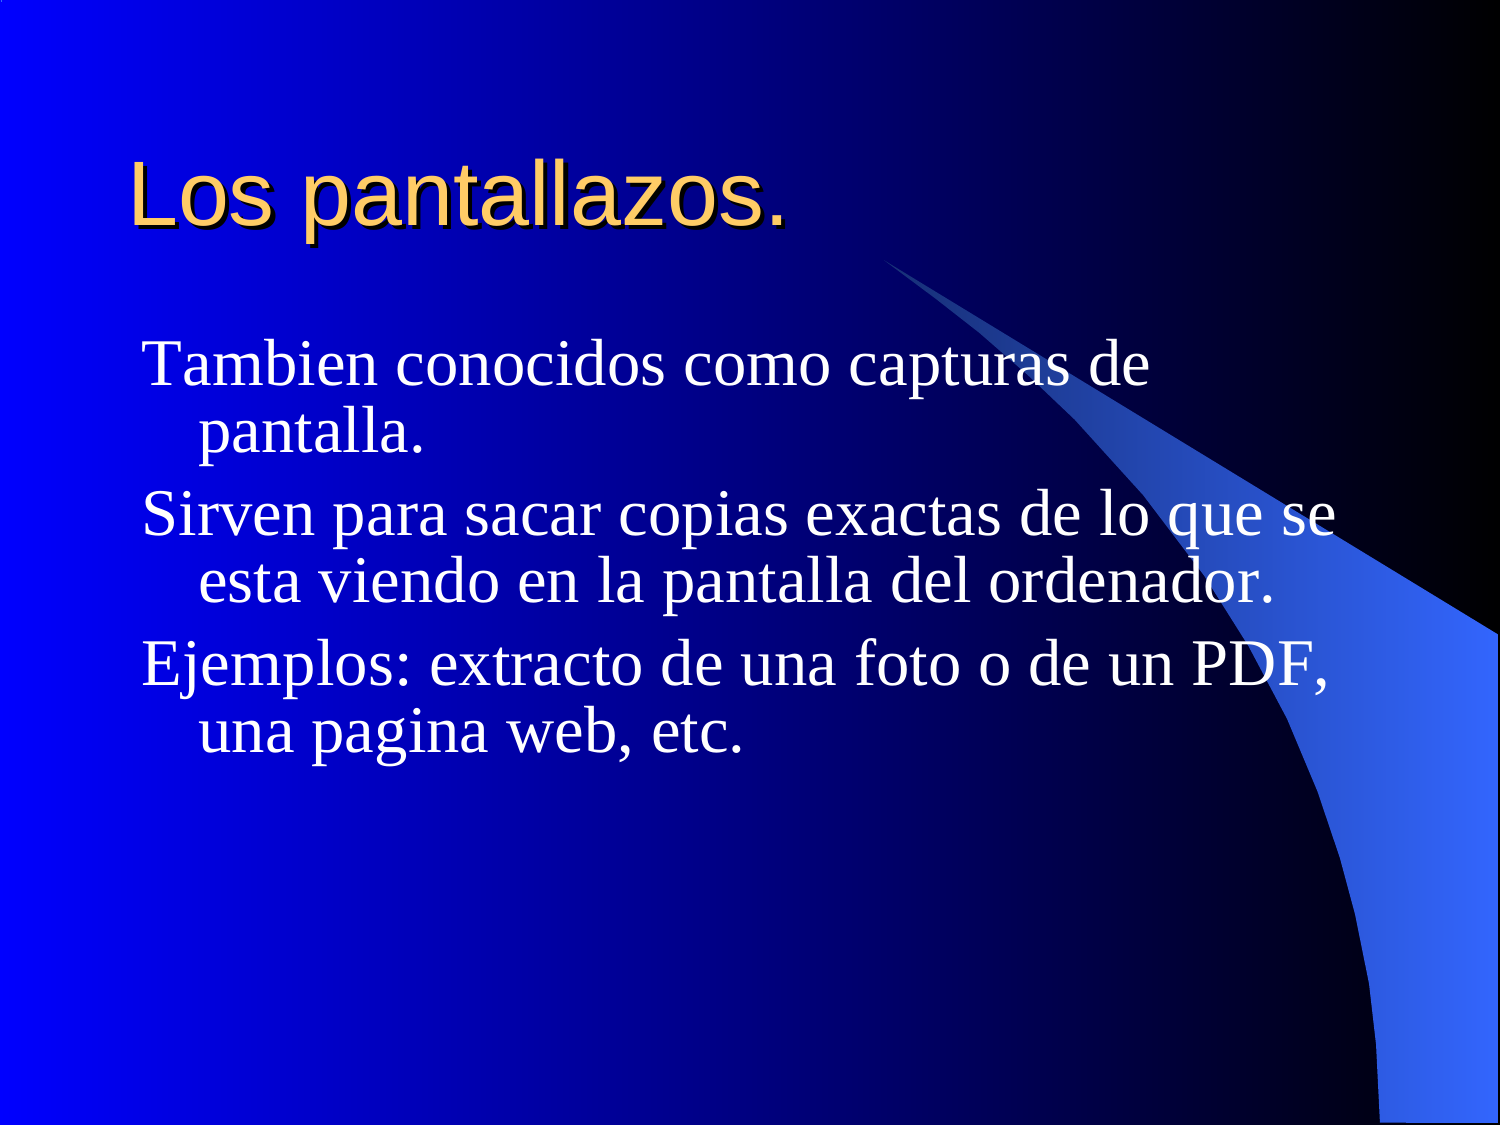

# Los pantallazos.
Tambien conocidos como capturas de pantalla.
Sirven para sacar copias exactas de lo que se esta viendo en la pantalla del ordenador.
Ejemplos: extracto de una foto o de un PDF, una pagina web, etc.